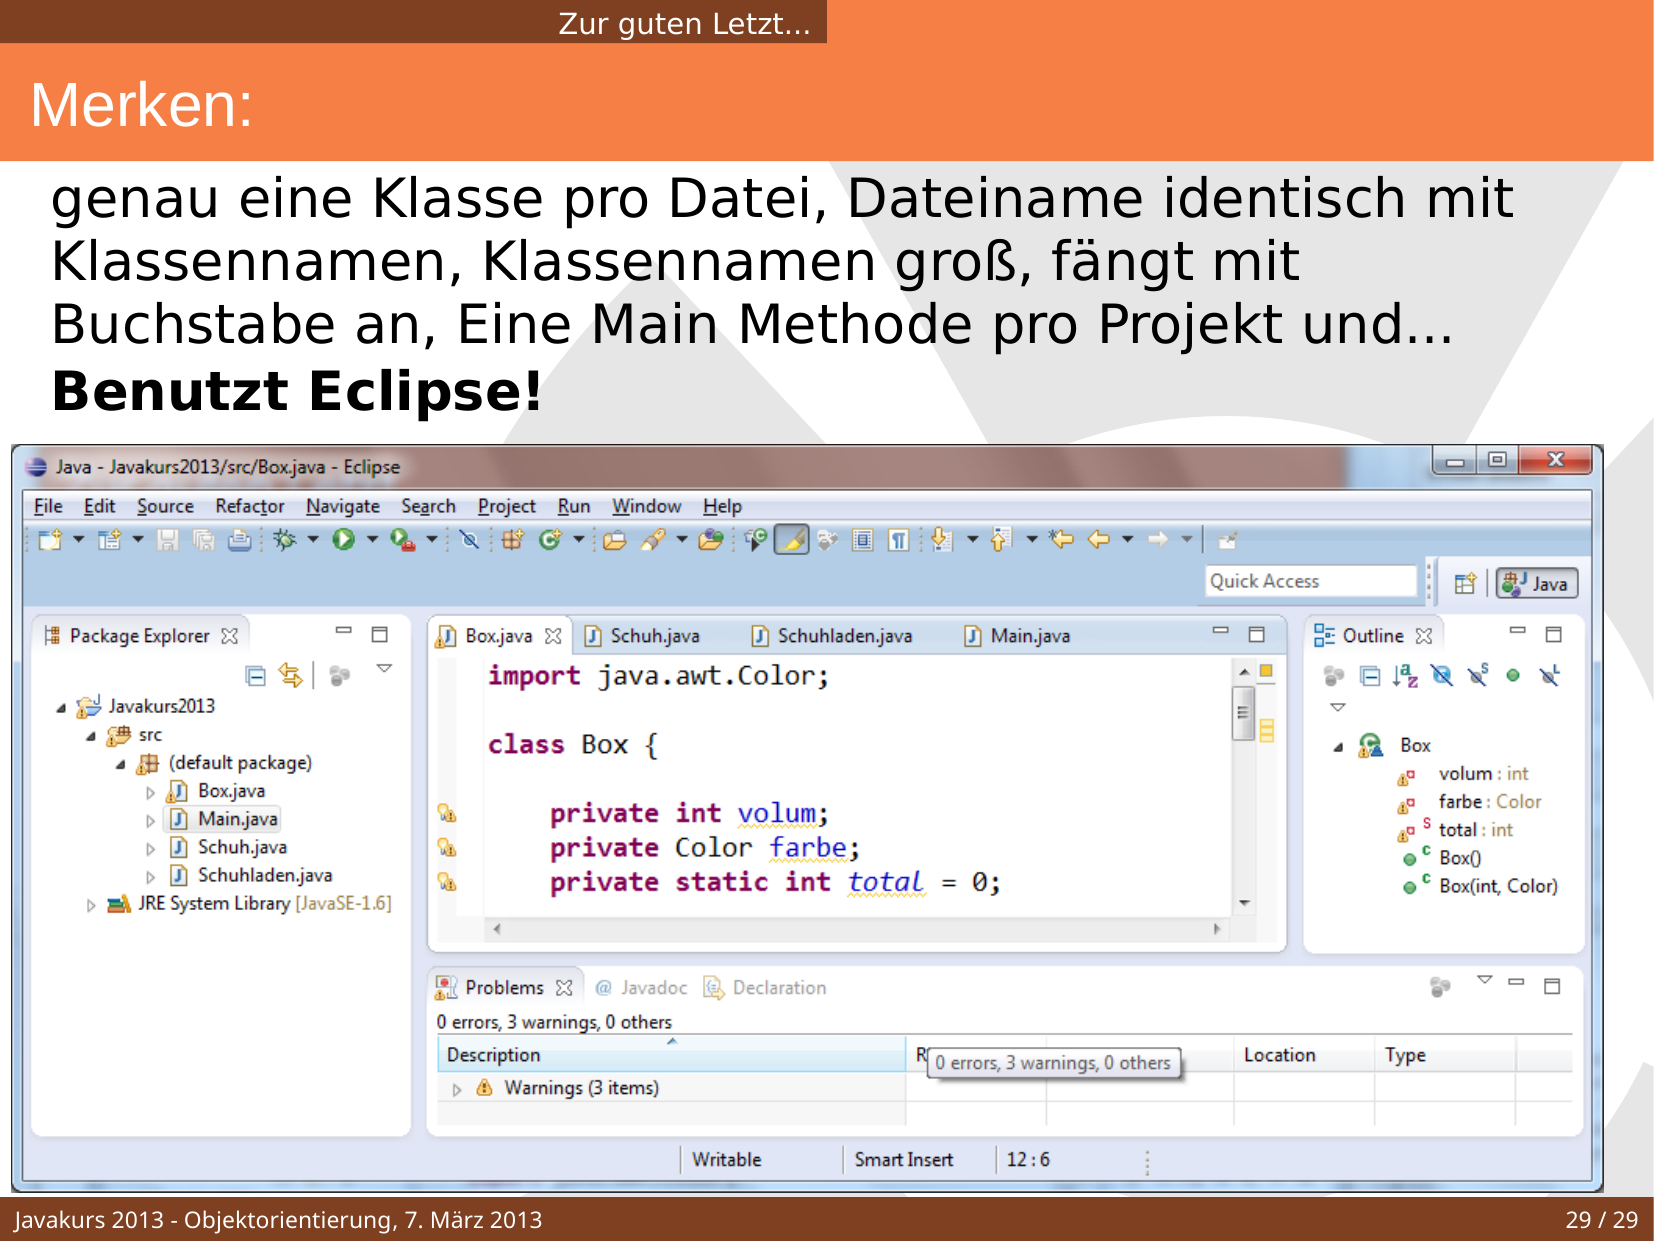

Zur guten Letzt...
# Merken:
genau eine Klasse pro Datei, Dateiname identisch mit Klassennamen, Klassennamen groß, fängt mit Buchstabe an, Eine Main Methode pro Projekt und... Benutzt Eclipse!